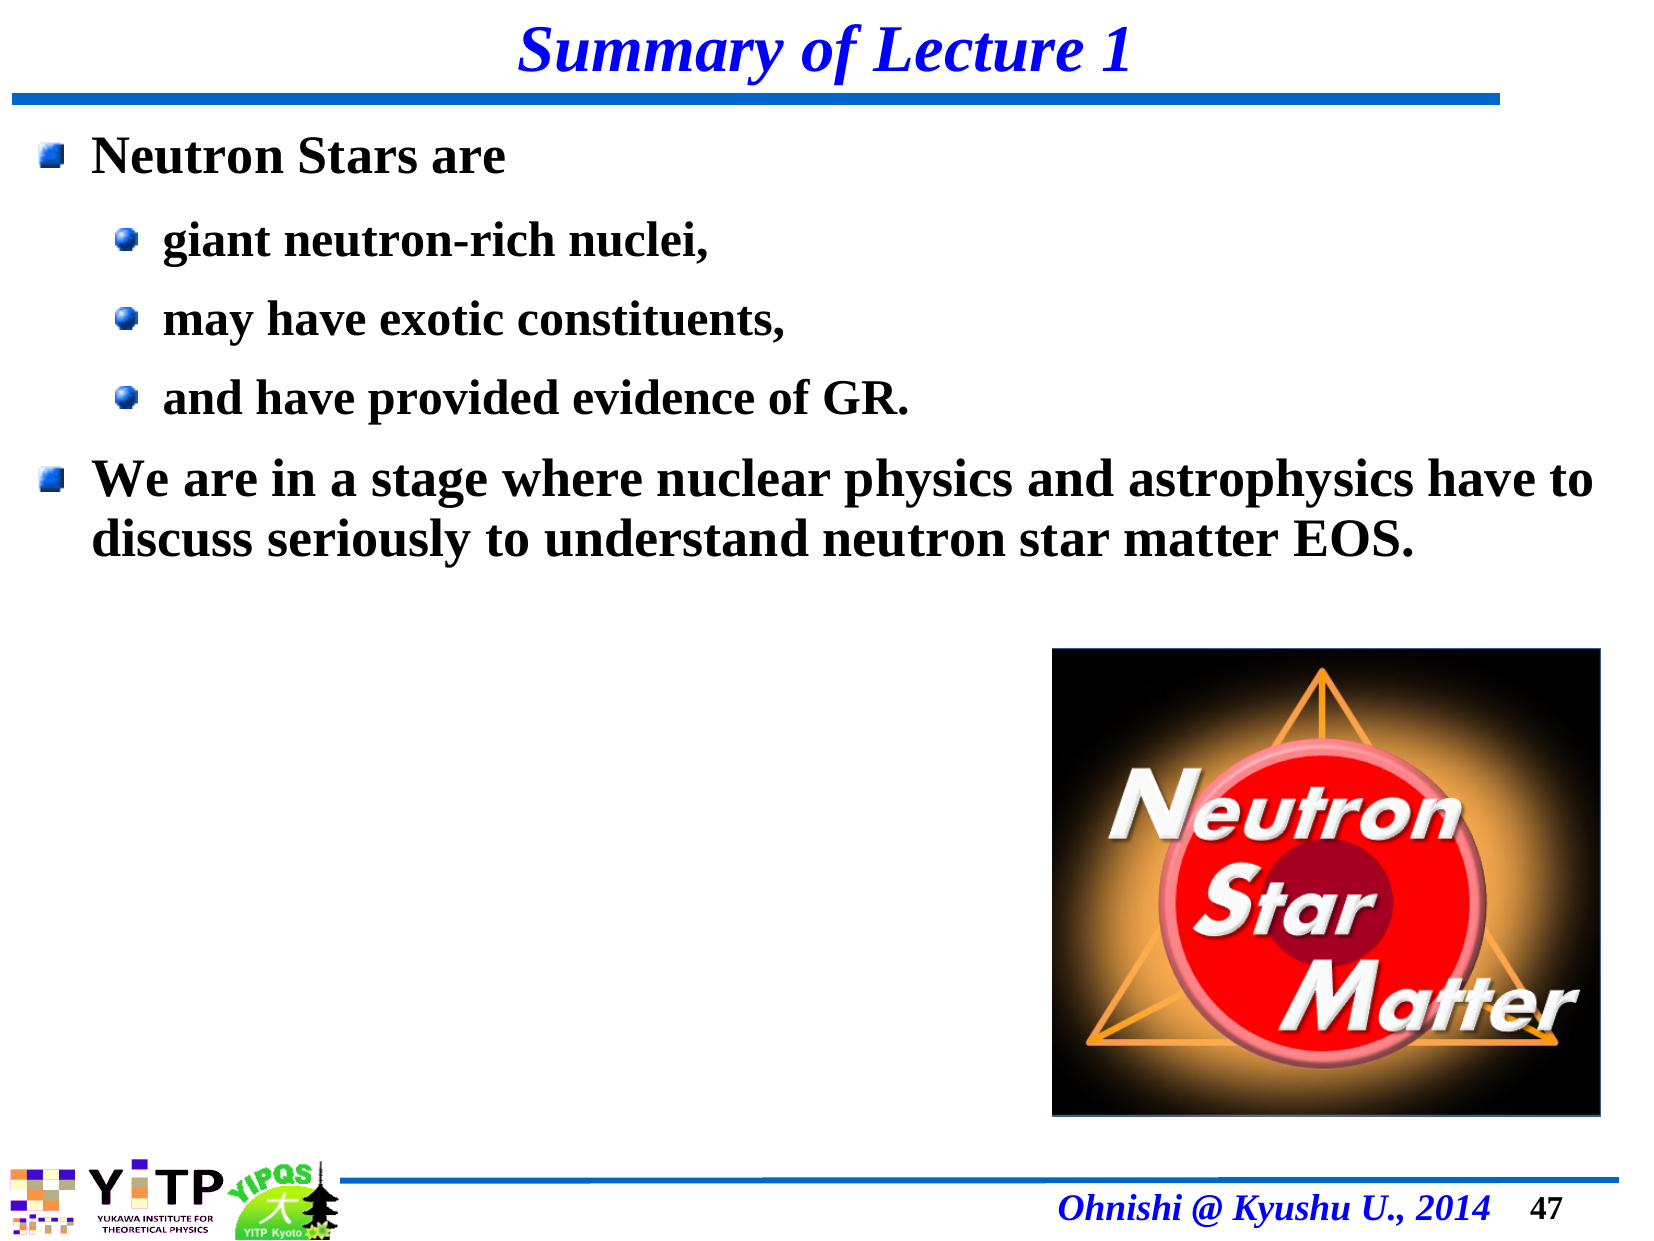

# Summary of Lecture 1
Neutron Stars are
giant neutron-rich nuclei,
may have exotic constituents,
and have provided evidence of GR.
We are in a stage where nuclear physics and astrophysics have to discuss seriously to understand neutron star matter EOS.